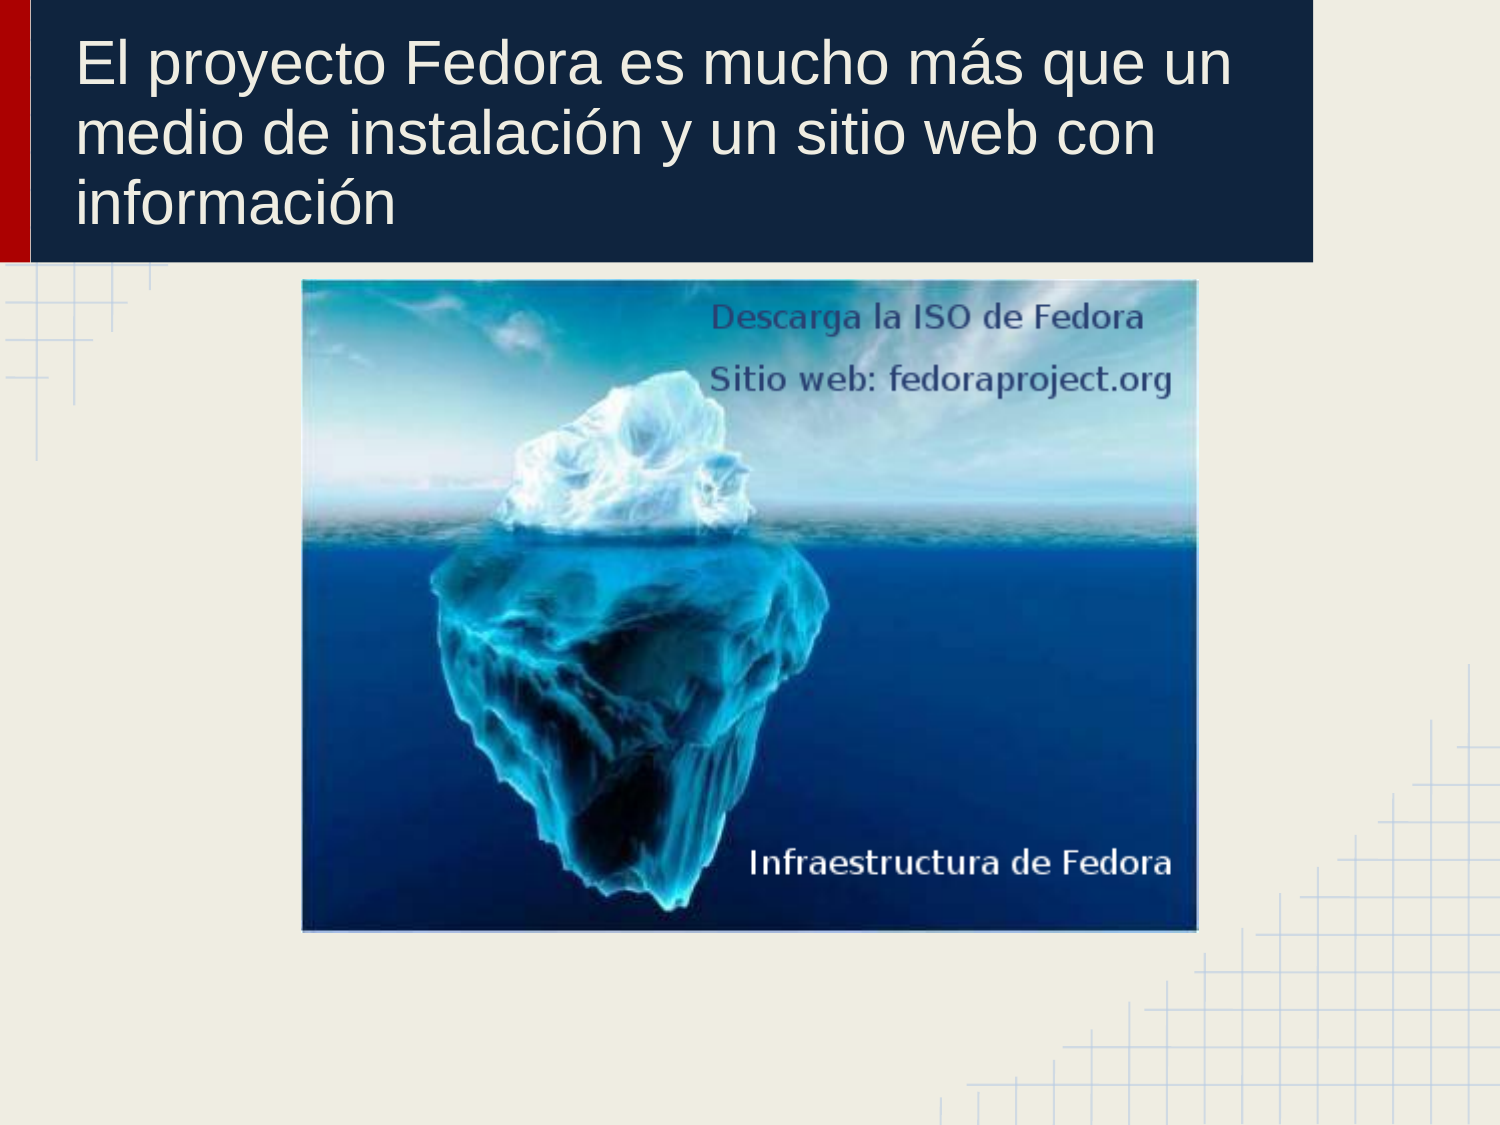

# El proyecto Fedora es mucho más que un medio de instalación y un sitio web con información